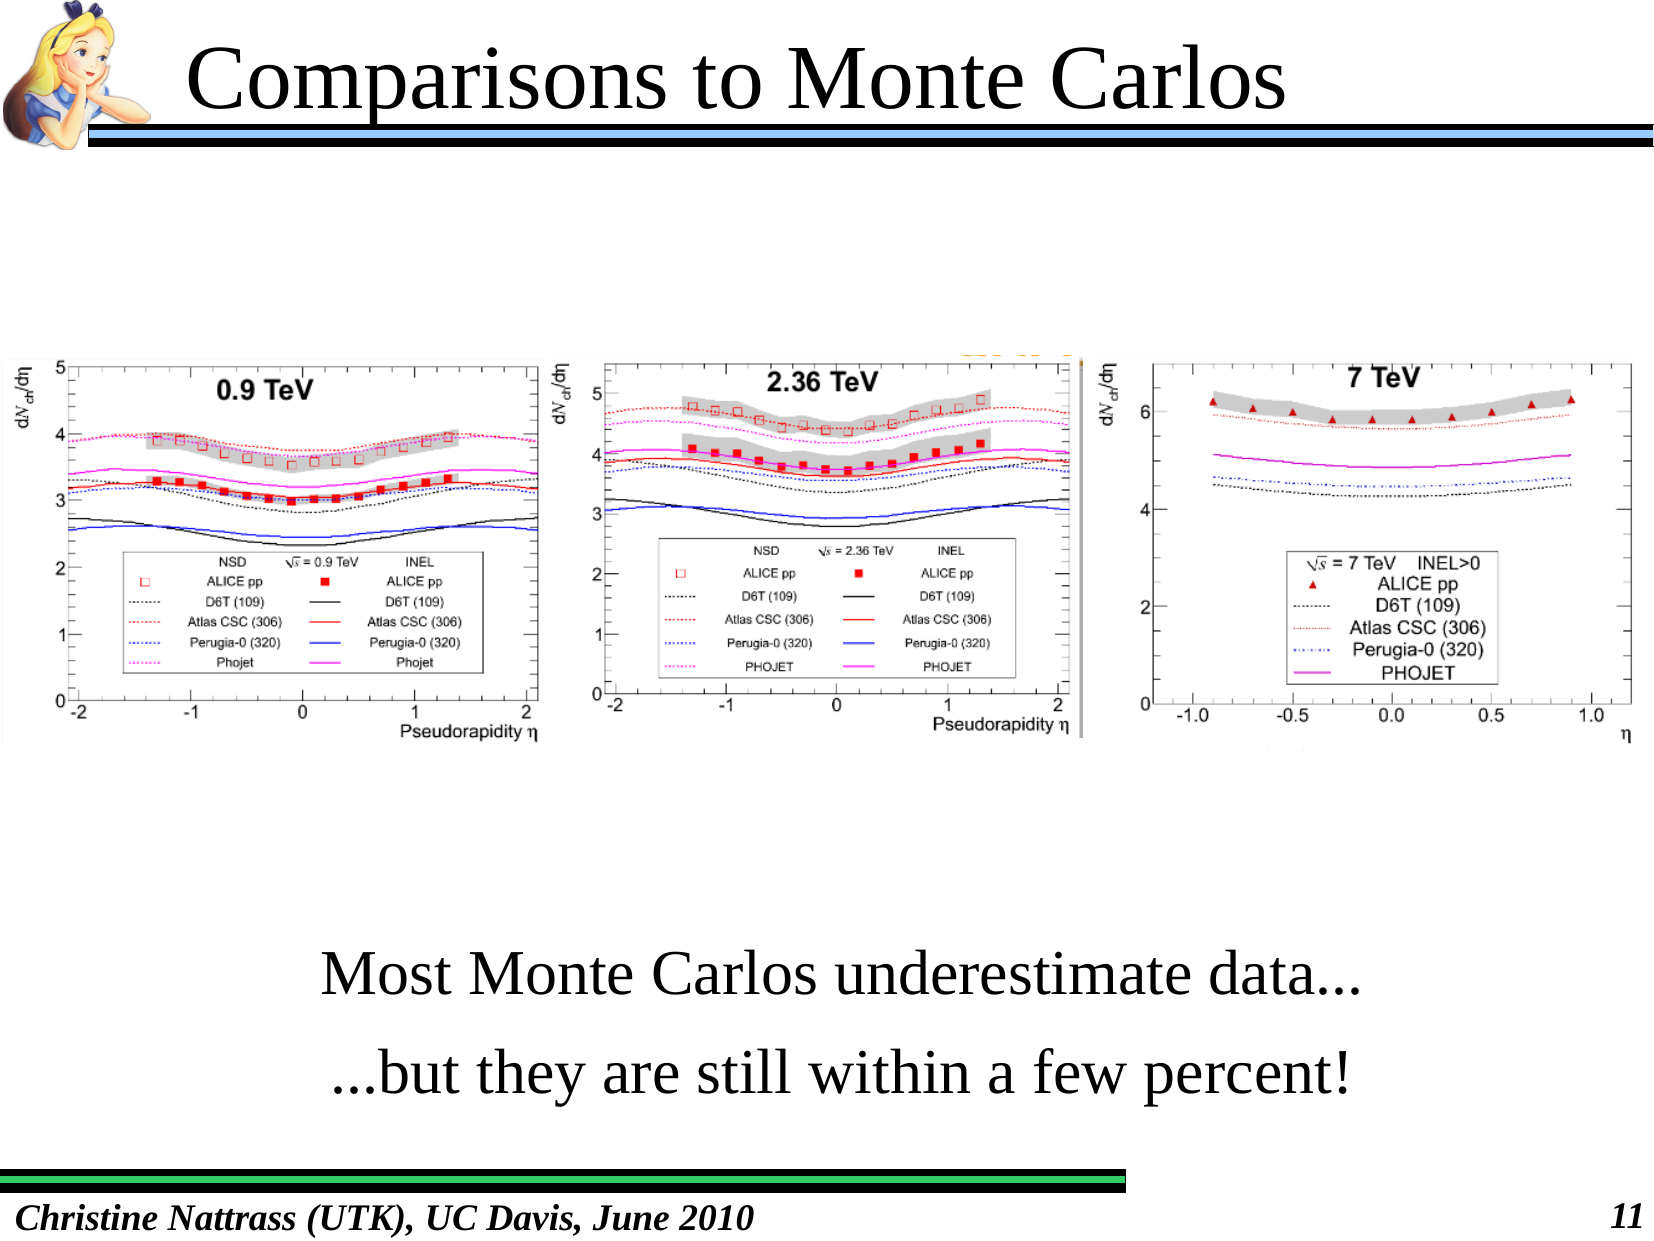

# Comparisons to Monte Carlos
Most Monte Carlos underestimate data...
...but they are still within a few percent!